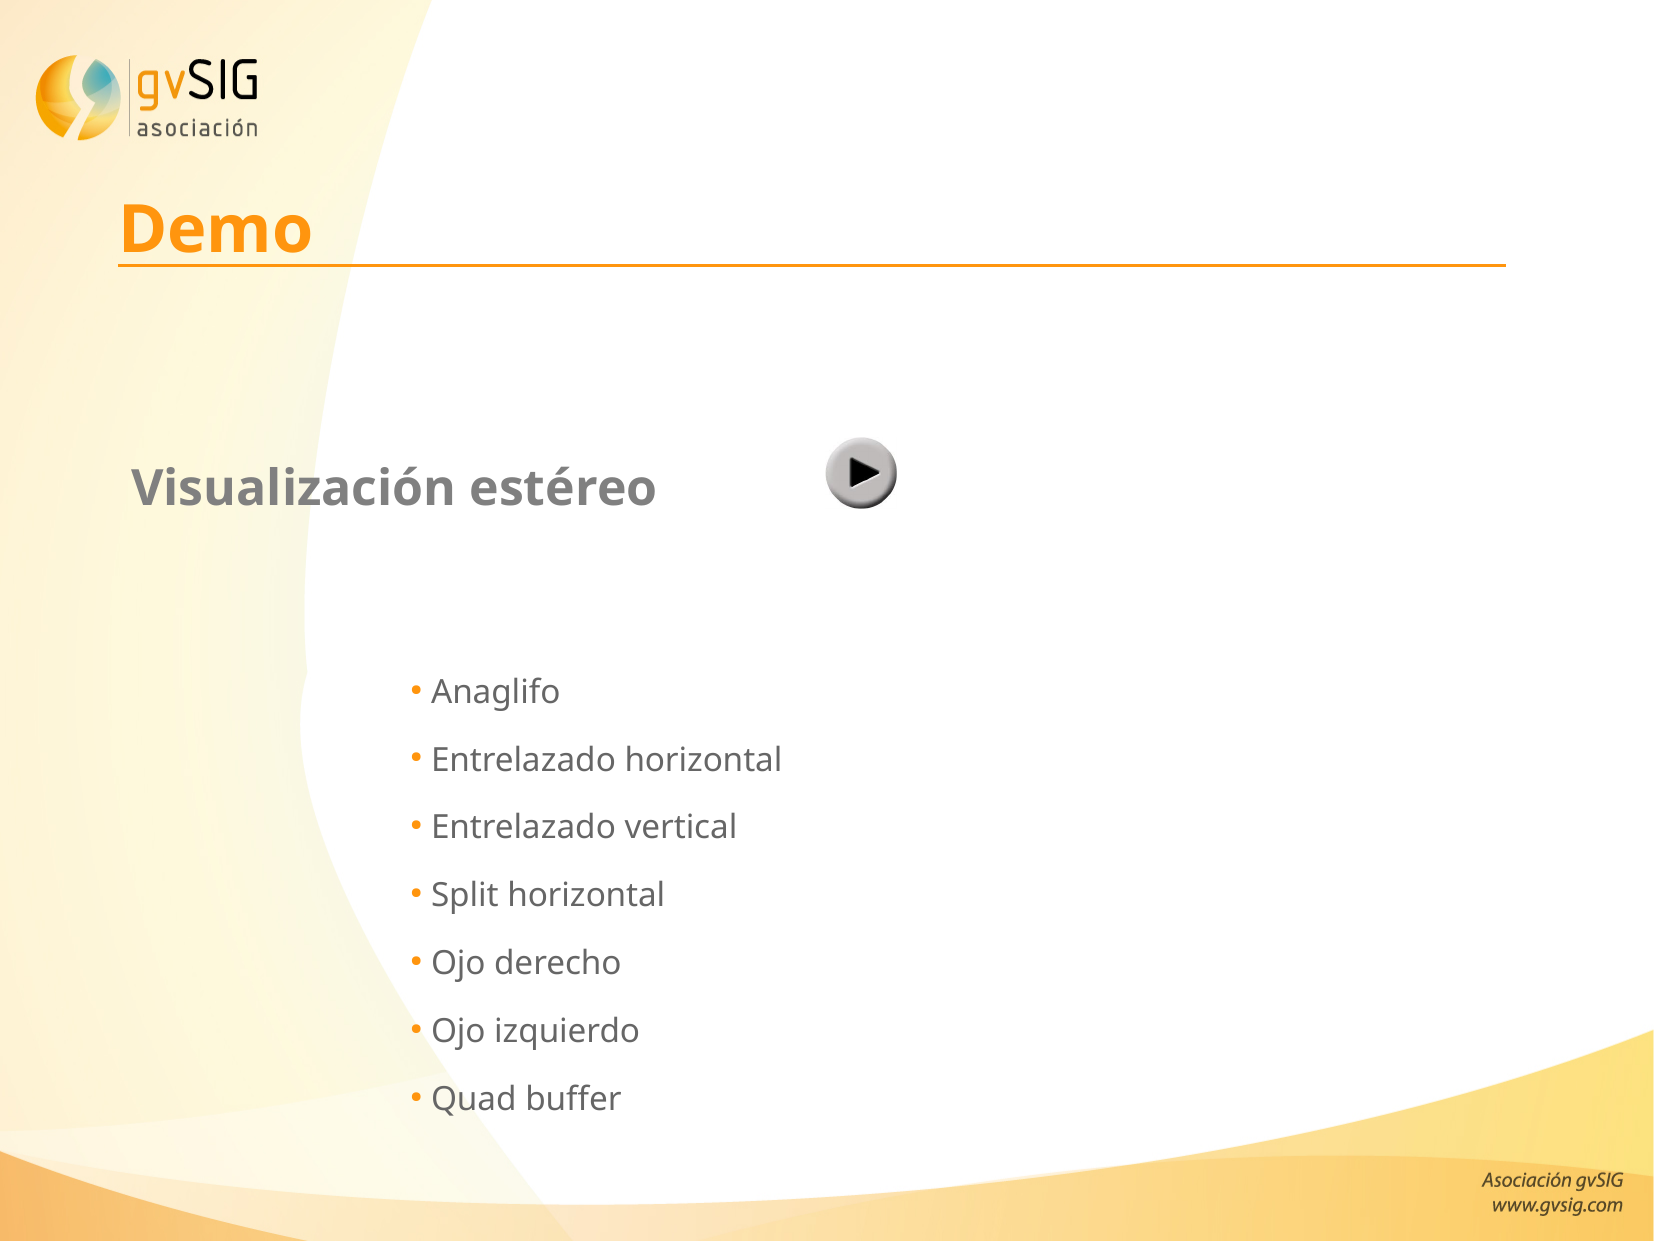

# Demo
 Visualización estéreo
 Anaglifo
 Entrelazado horizontal
 Entrelazado vertical
 Split horizontal
 Ojo derecho
 Ojo izquierdo
 Quad buffer